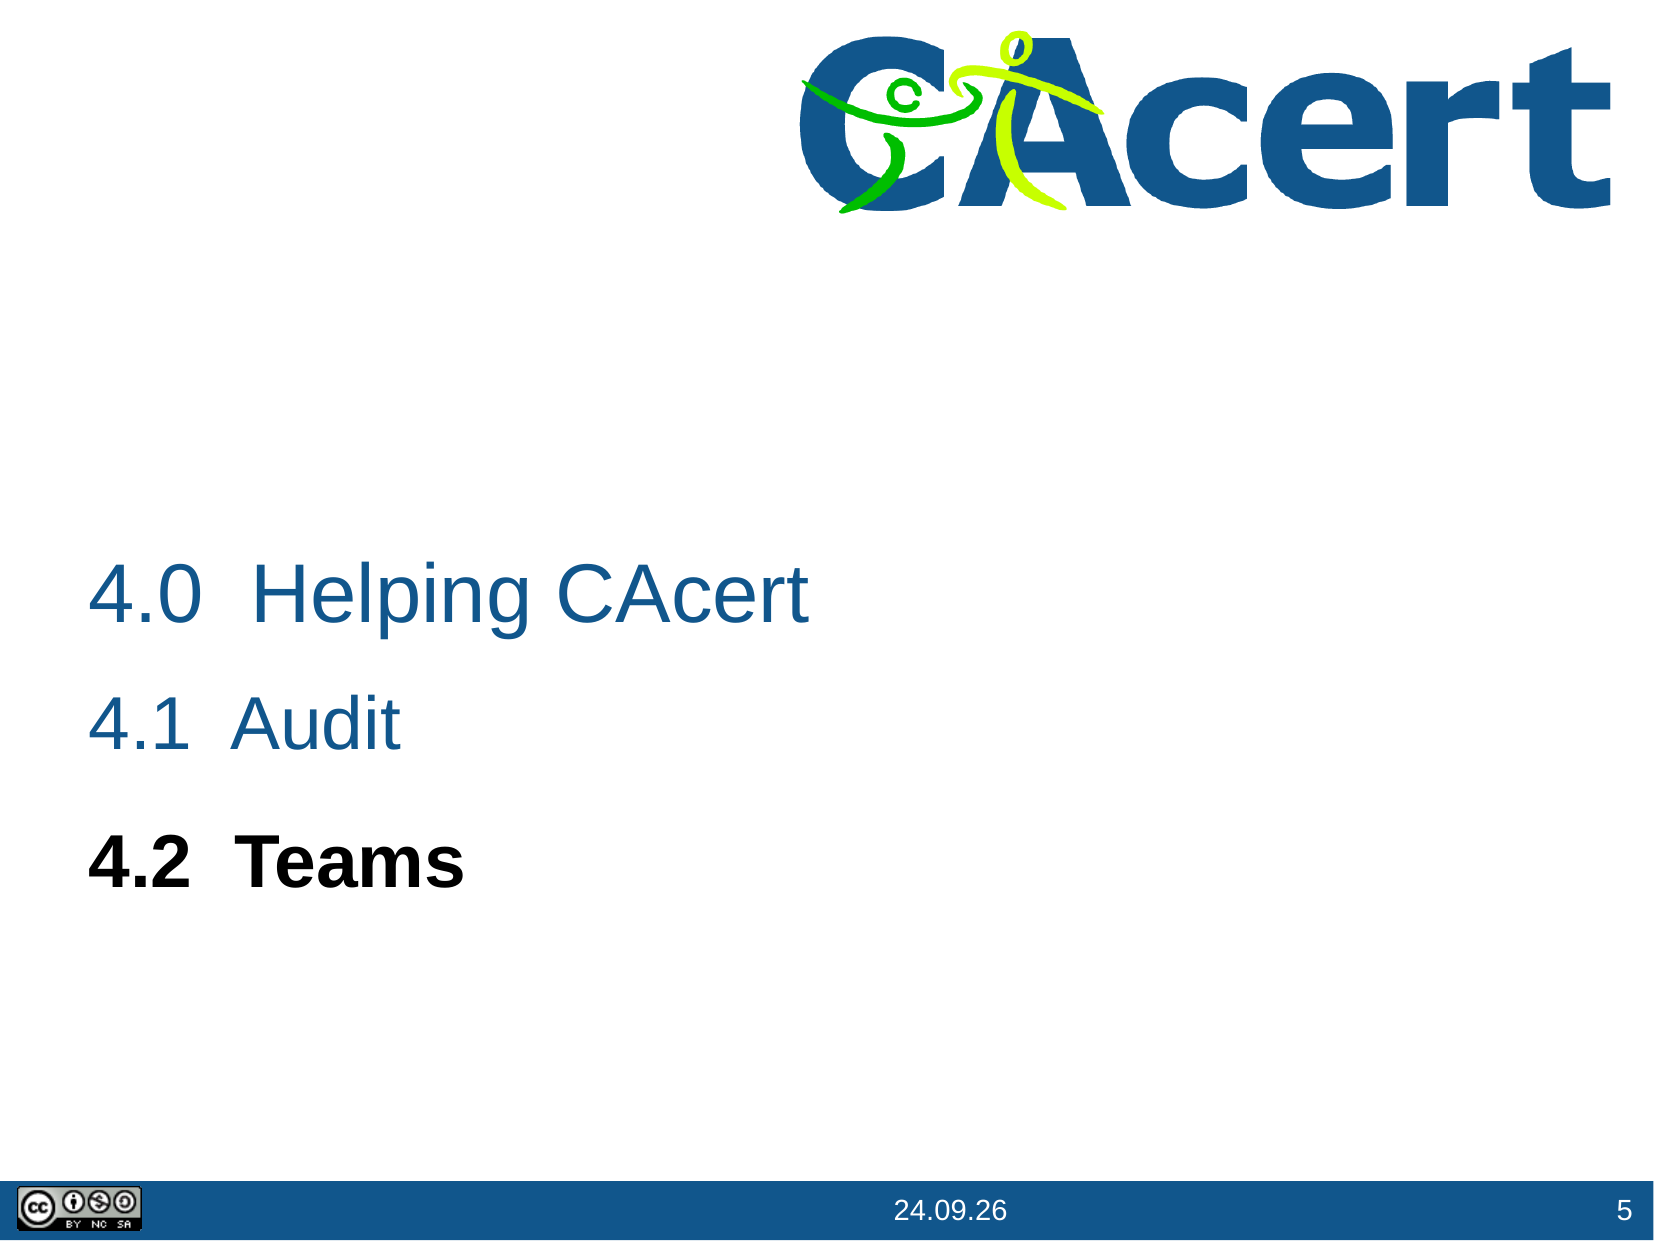

# 4.0 Helping CAcert 4.1 Audit 4.2 Teams